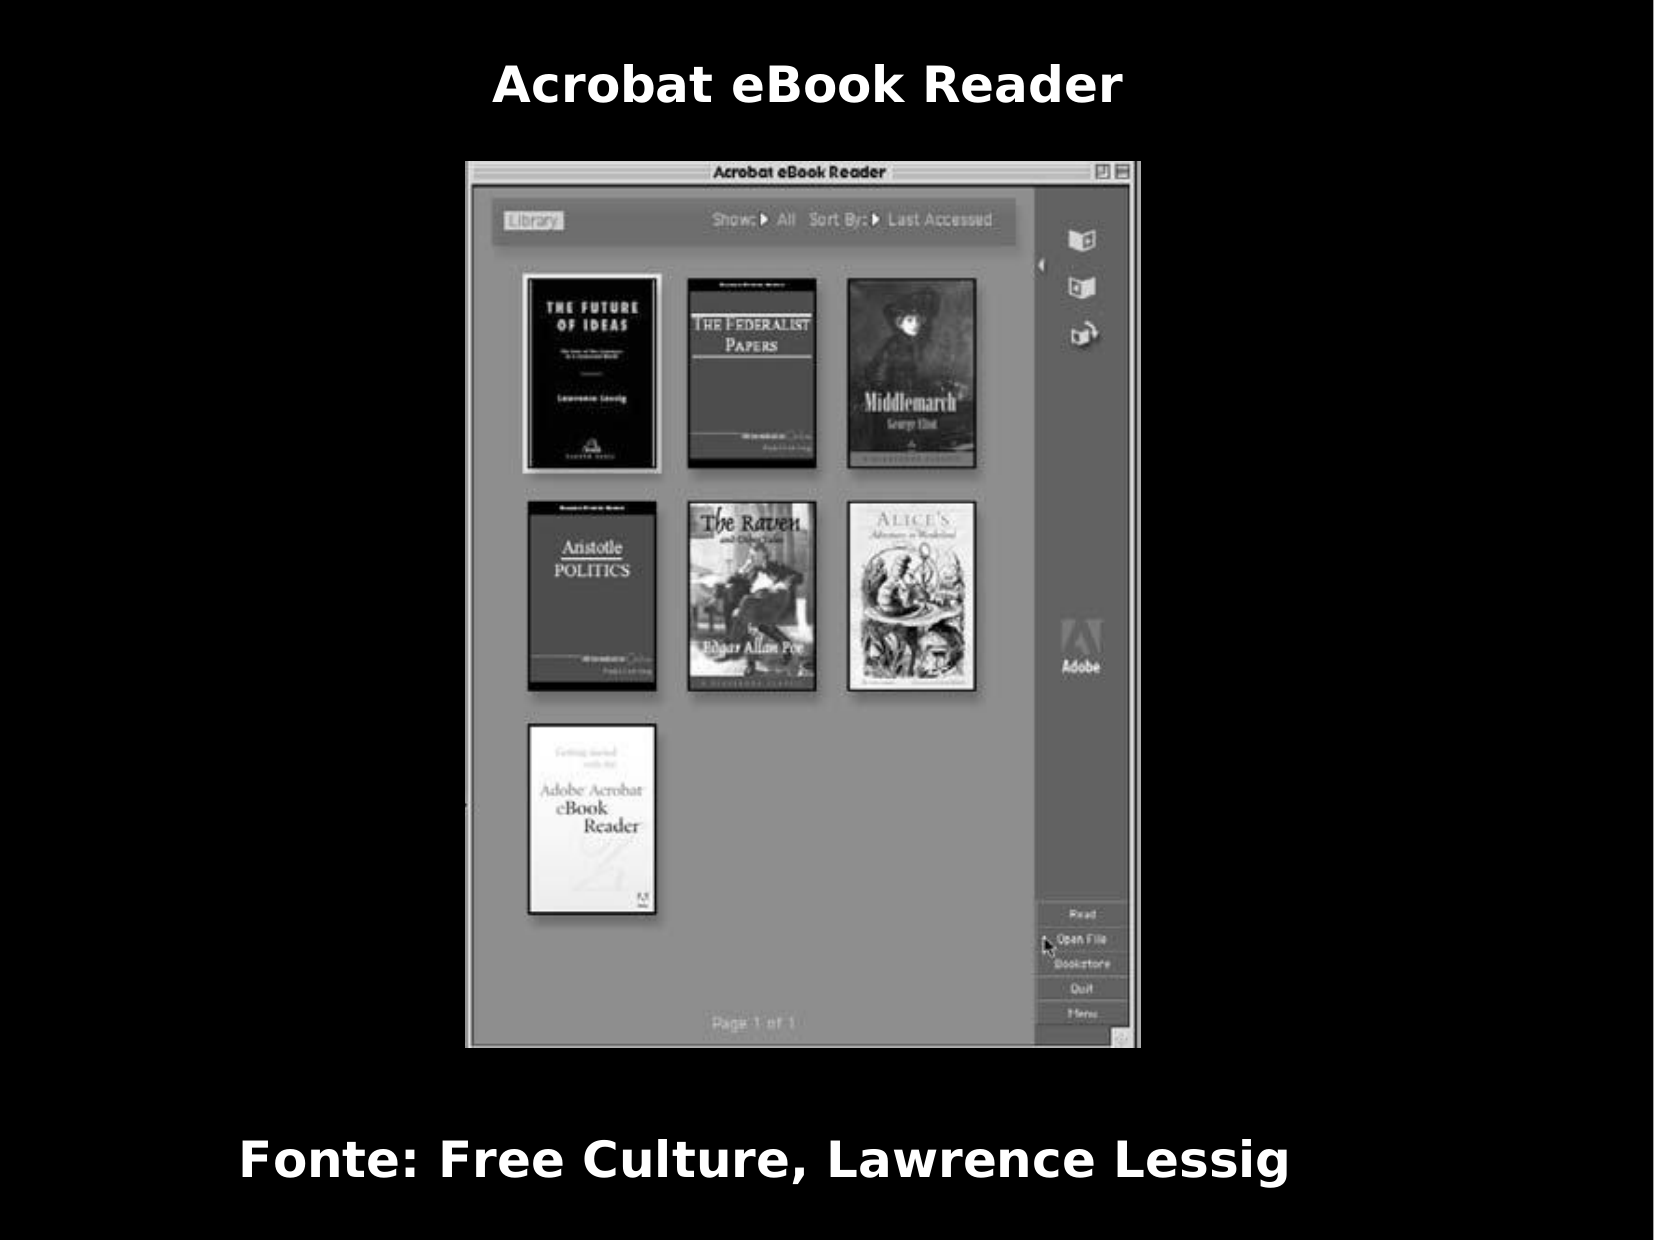

#
Acrobat eBook Reader
Fonte: Free Culture, Lawrence Lessig